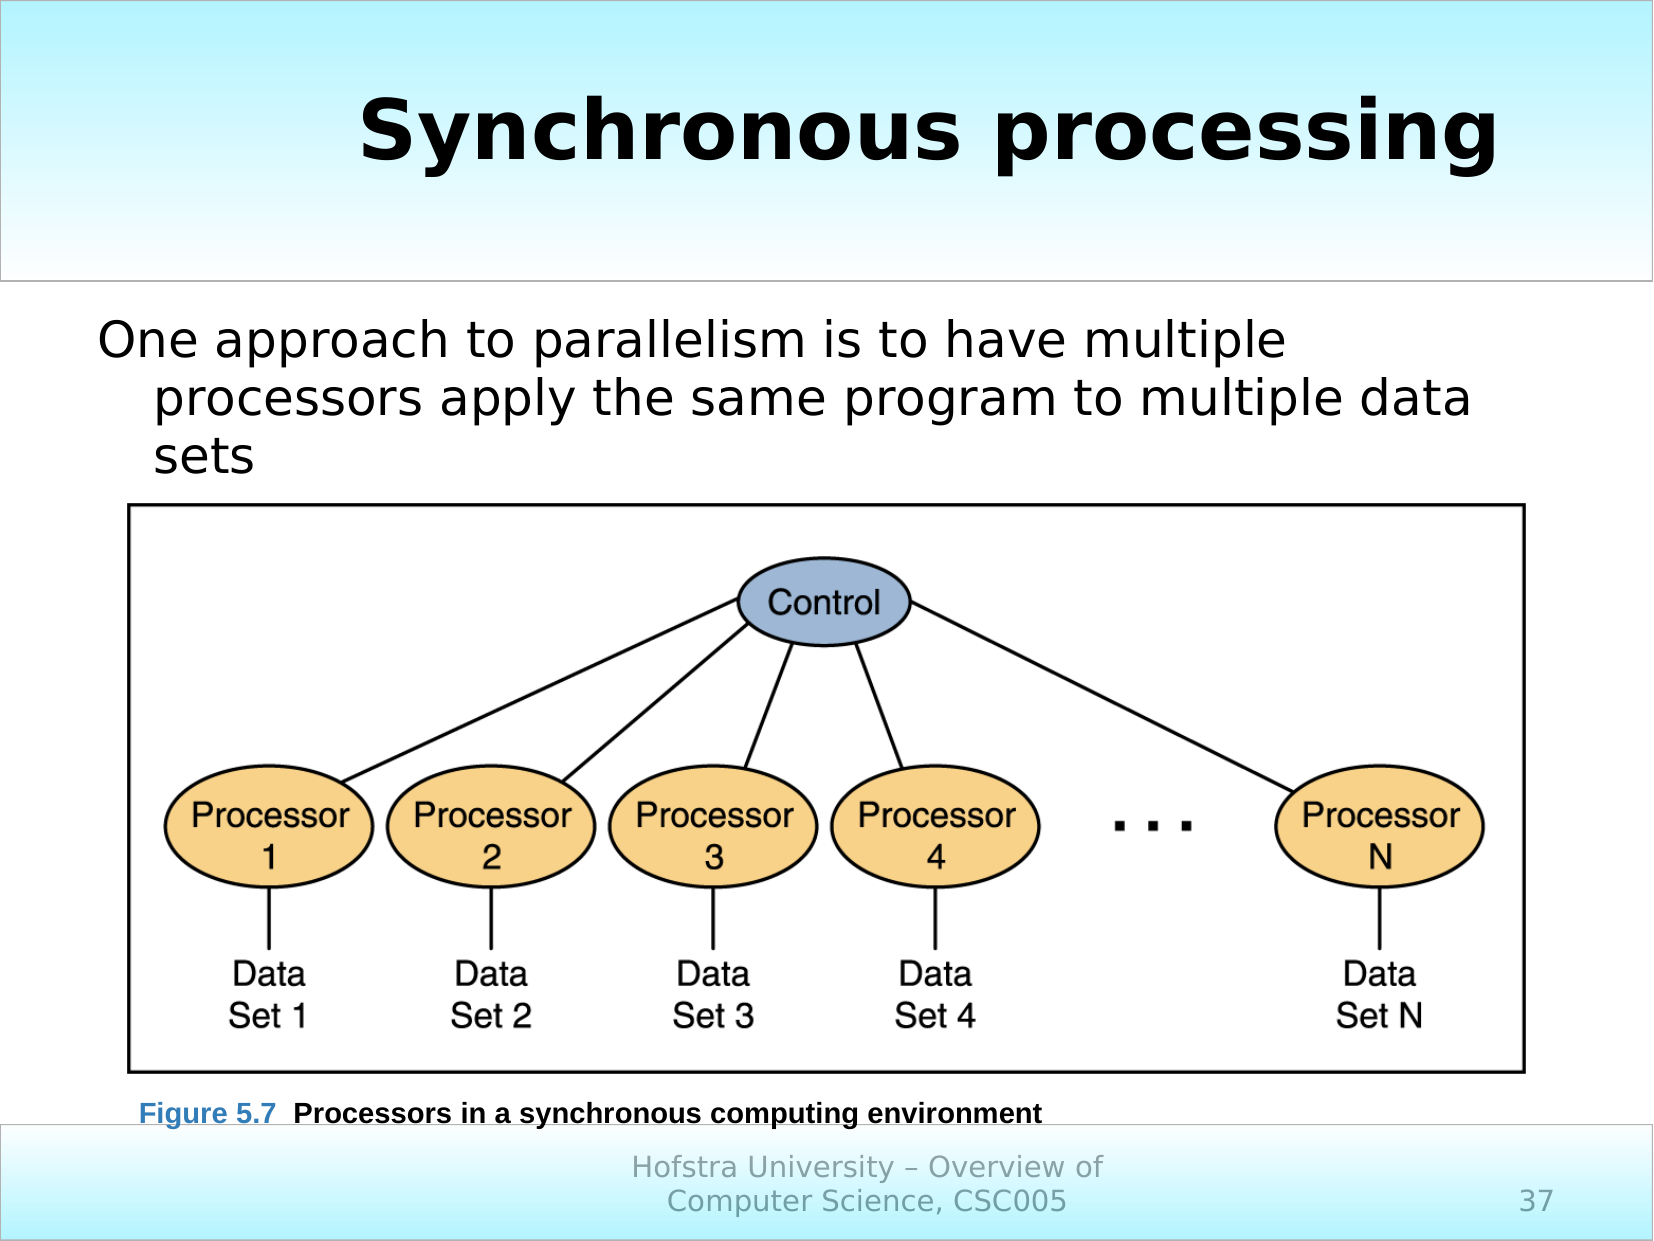

# Synchronous processing
One approach to parallelism is to have multiple processors apply the same program to multiple data sets
Figure 5.7 Processors in a synchronous computing environment
37